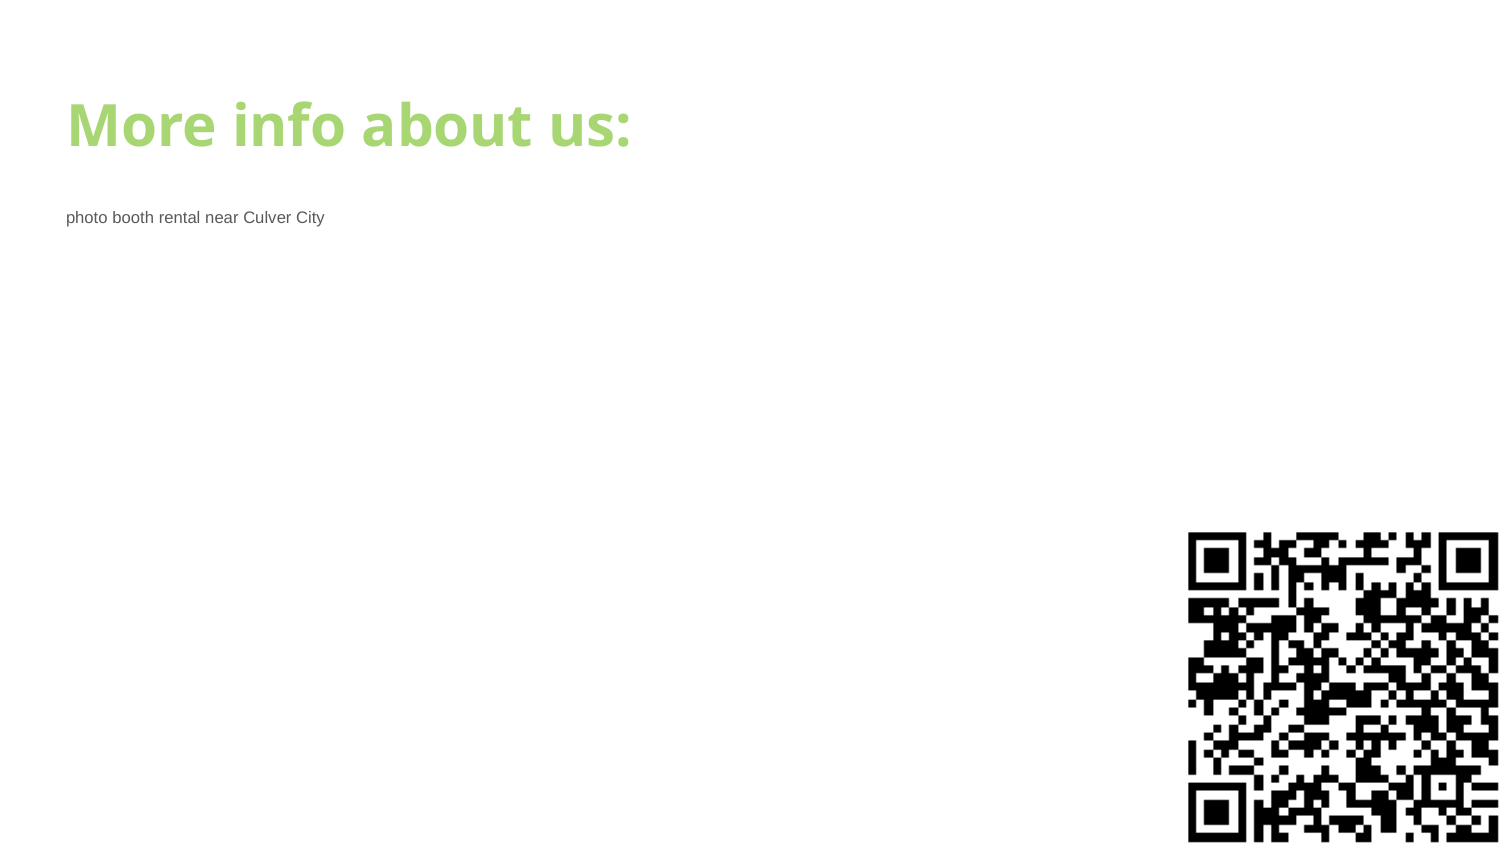

# More info about us:
photo booth rental near Culver City